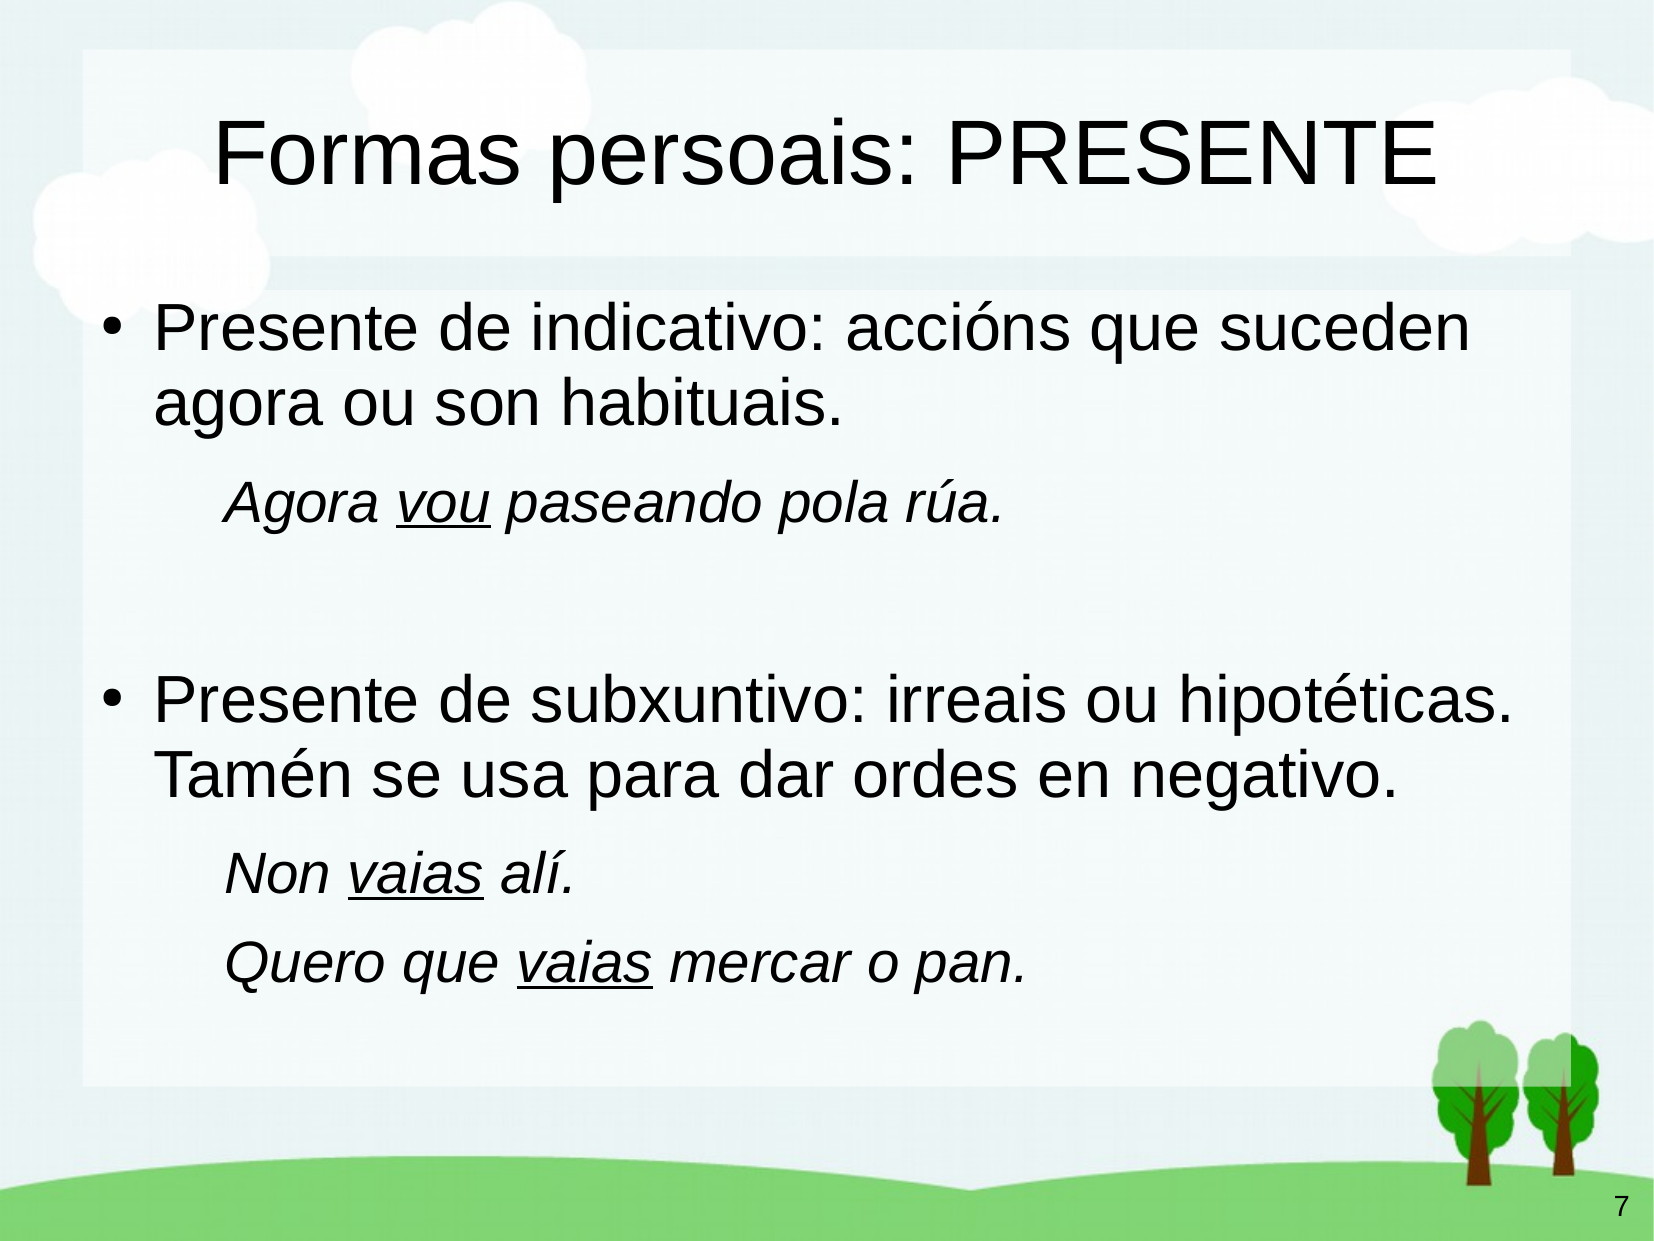

# Formas persoais: PRESENTE
Presente de indicativo: accións que suceden agora ou son habituais.
Agora vou paseando pola rúa.
Presente de subxuntivo: irreais ou hipotéticas. Tamén se usa para dar ordes en negativo.
Non vaias alí.
Quero que vaias mercar o pan.
7